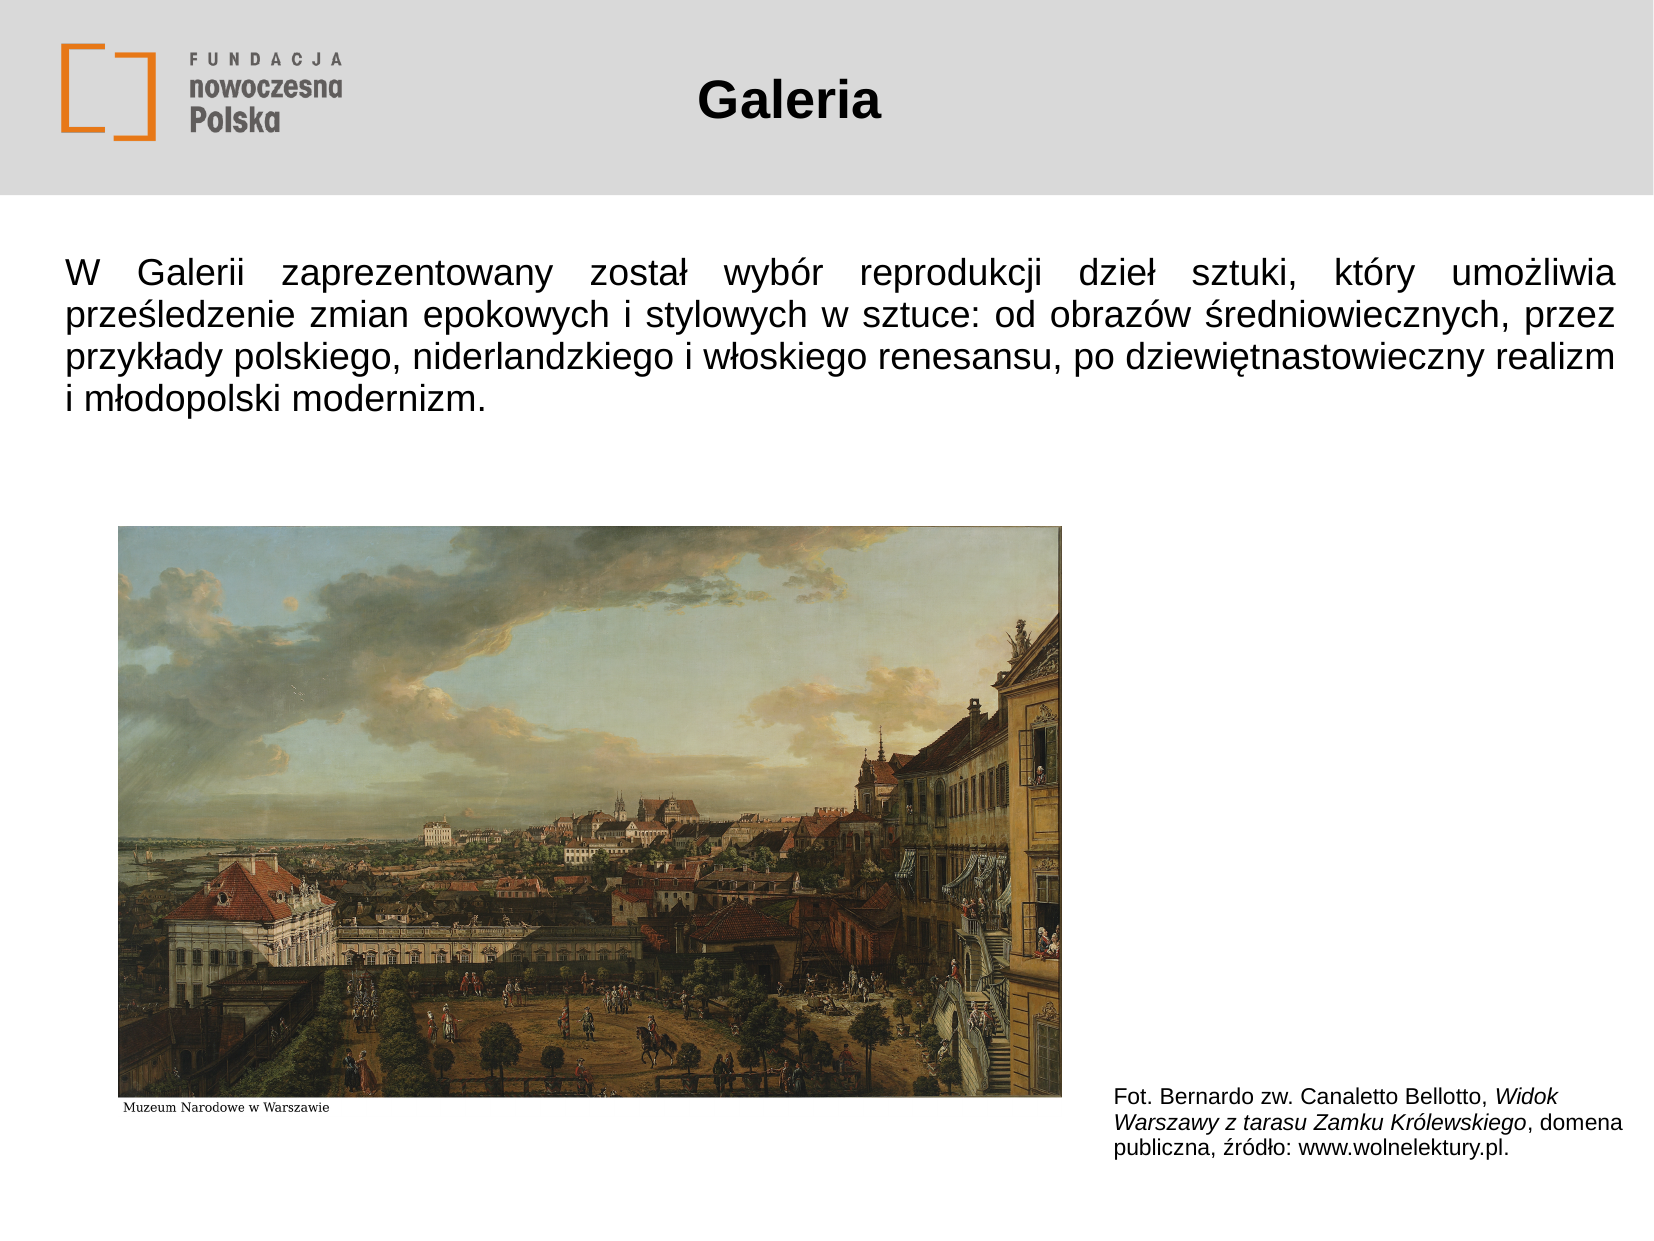

Galeria
W Galerii zaprezentowany został wybór reprodukcji dzieł sztuki, który umożliwia prześledzenie zmian epokowych i stylowych w sztuce: od obrazów średniowiecznych, przez przykłady polskiego, niderlandzkiego i włoskiego renesansu, po dziewiętnastowieczny realizm i młodopolski modernizm.
Fot. Bernardo zw. Canaletto Bellotto, Widok Warszawy z tarasu Zamku Królewskiego, domena publiczna, źródło: www.wolnelektury.pl.